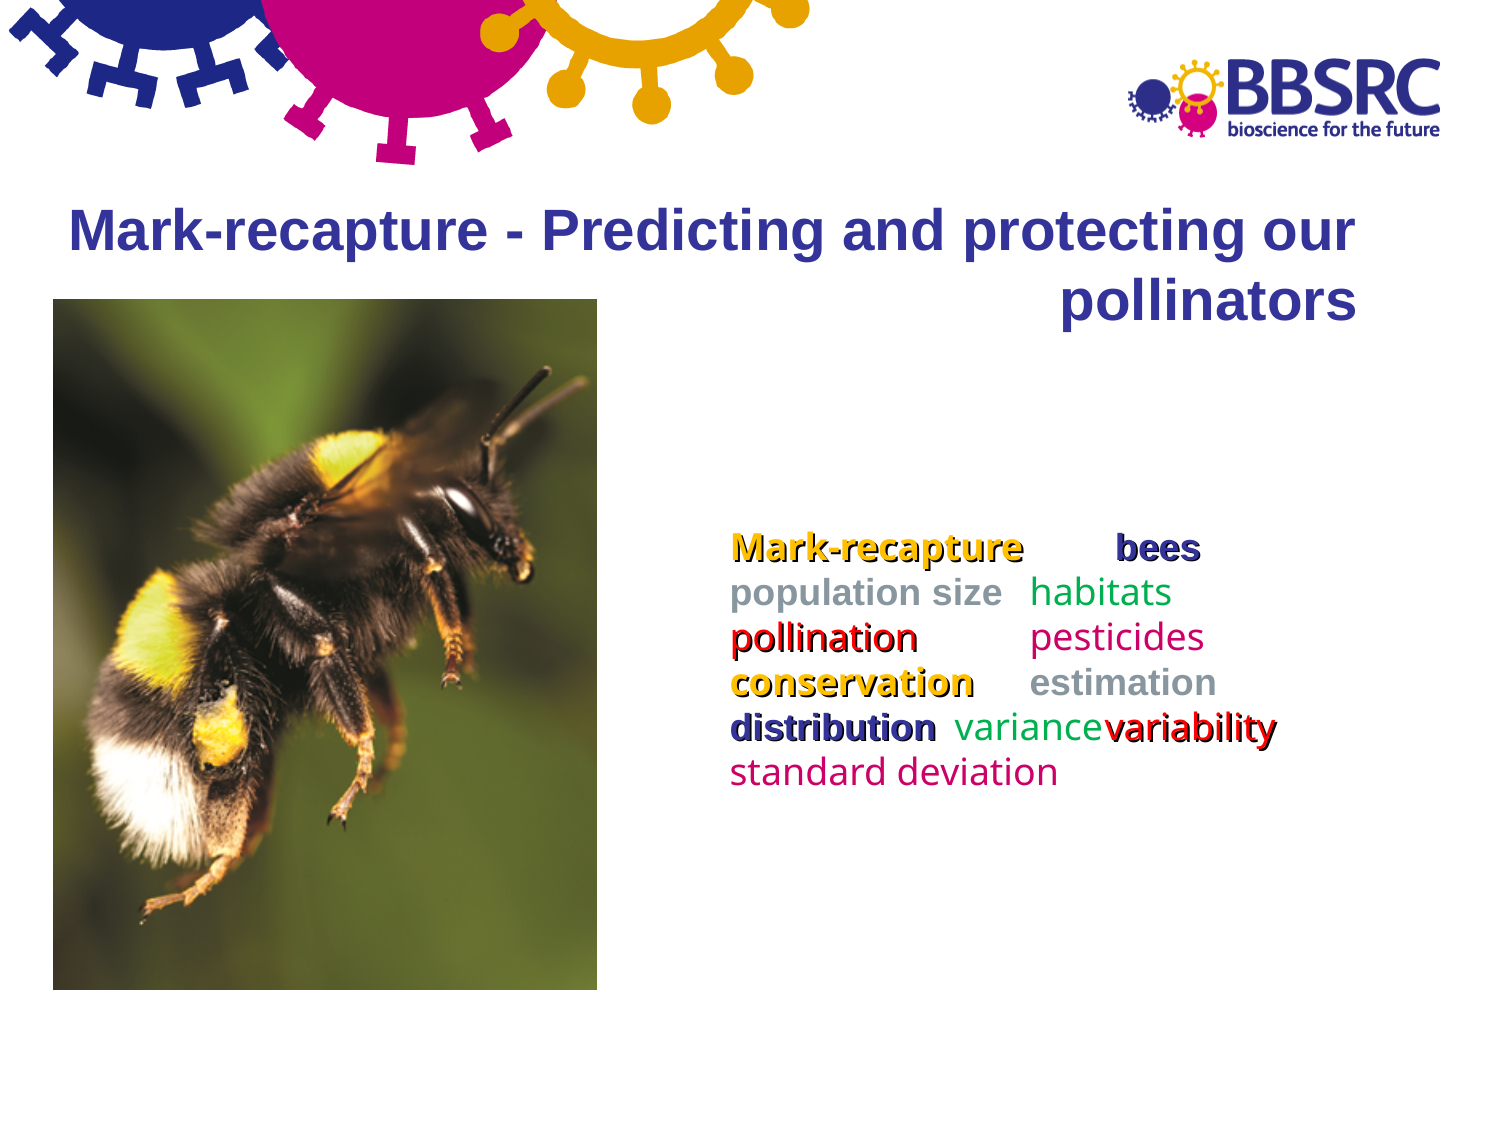

Mark-recapture - Predicting and protecting our pollinators
Mark-recapture 	 bees population size	habitats	 pollination 		pesticides conservation 	estimation		distribution	variance	variability	standard deviation